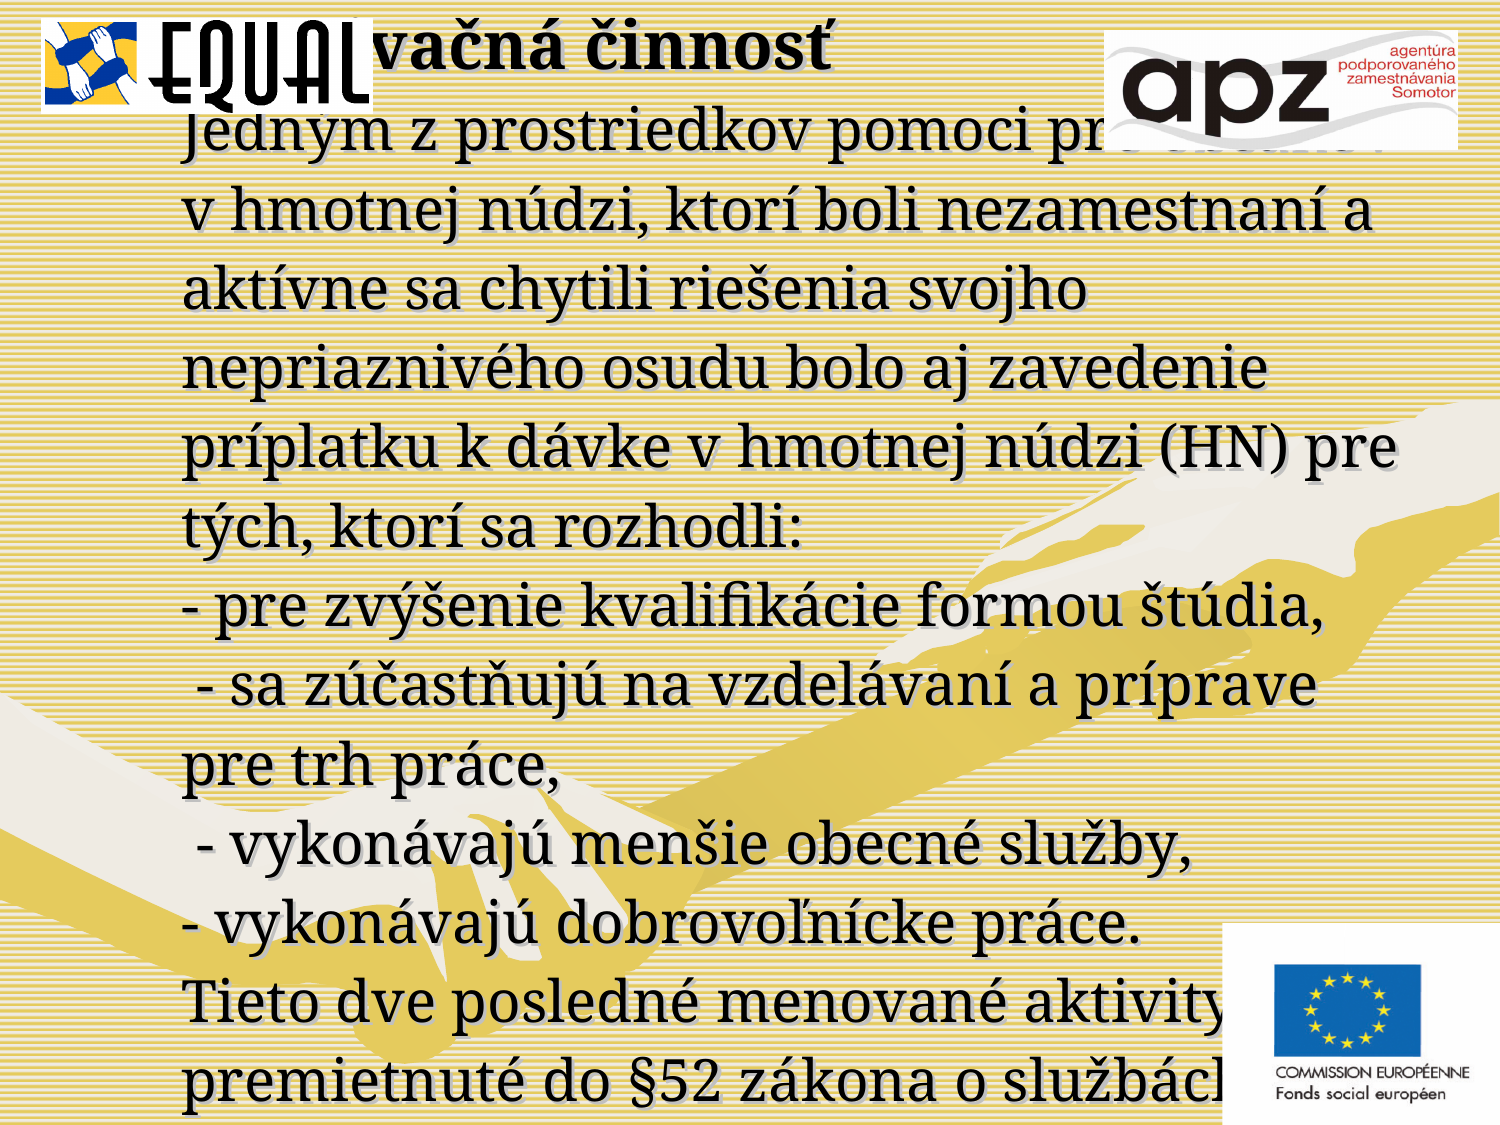

# §52 – aktivačná činnosť Jedným z prostriedkov pomoci pre občanov v hmotnej núdzi, ktorí boli nezamestnaní a aktívne sa chytili riešenia svojho nepriaznivého osudu bolo aj zavedenie príplatku k dávke v hmotnej núdzi (HN) pre tých, ktorí sa rozhodli: - pre zvýšenie kvalifikácie formou štúdia, - sa zúčastňujú na vzdelávaní a príprave pre trh práce, - vykonávajú menšie obecné služby, - vykonávajú dobrovoľnícke práce. Tieto dve posledné menované aktivity boli premietnuté do §52 zákona o službách zamestnanosti ako aktivačná činnosť.